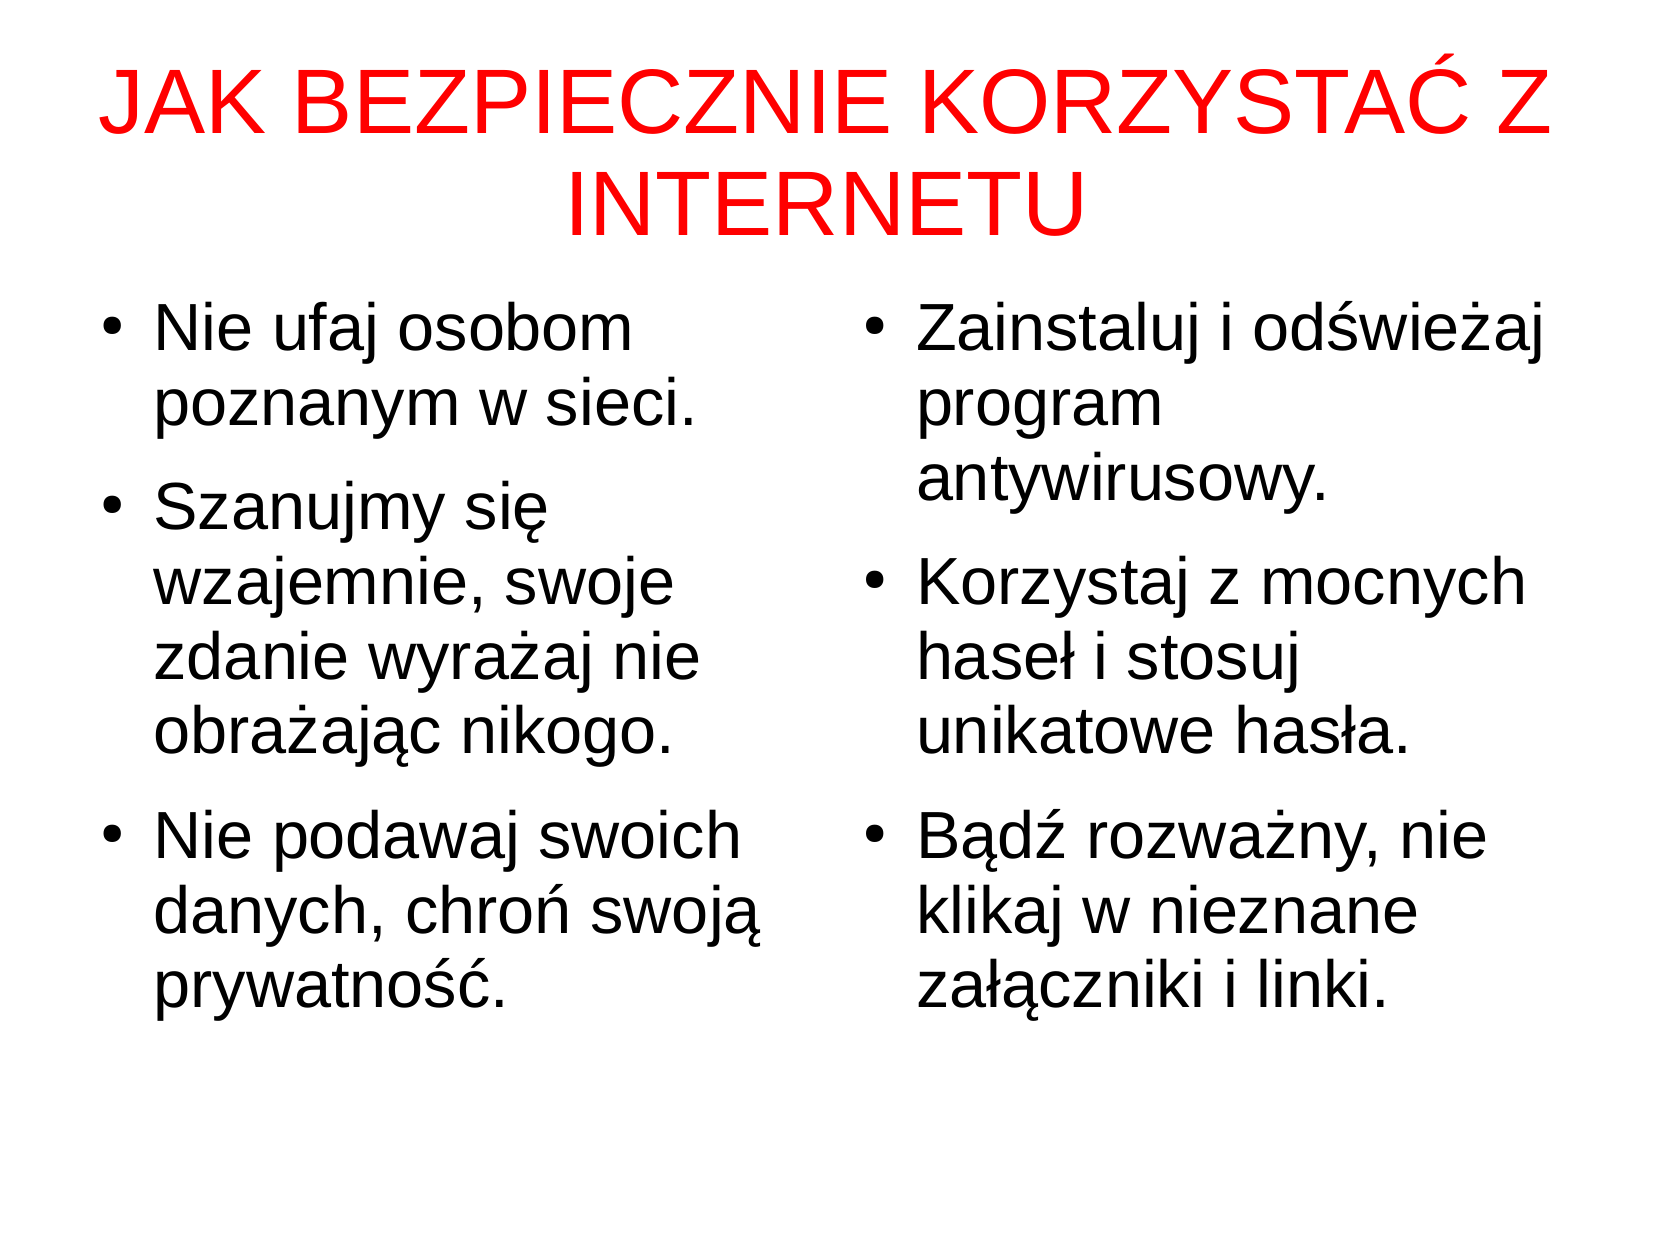

# JAK BEZPIECZNIE KORZYSTAĆ Z INTERNETU
Nie ufaj osobom poznanym w sieci.
Szanujmy się wzajemnie, swoje zdanie wyrażaj nie obrażając nikogo.
Nie podawaj swoich danych, chroń swoją prywatność.
Zainstaluj i odświeżaj program antywirusowy.
Korzystaj z mocnych haseł i stosuj unikatowe hasła.
Bądź rozważny, nie klikaj w nieznane załączniki i linki.